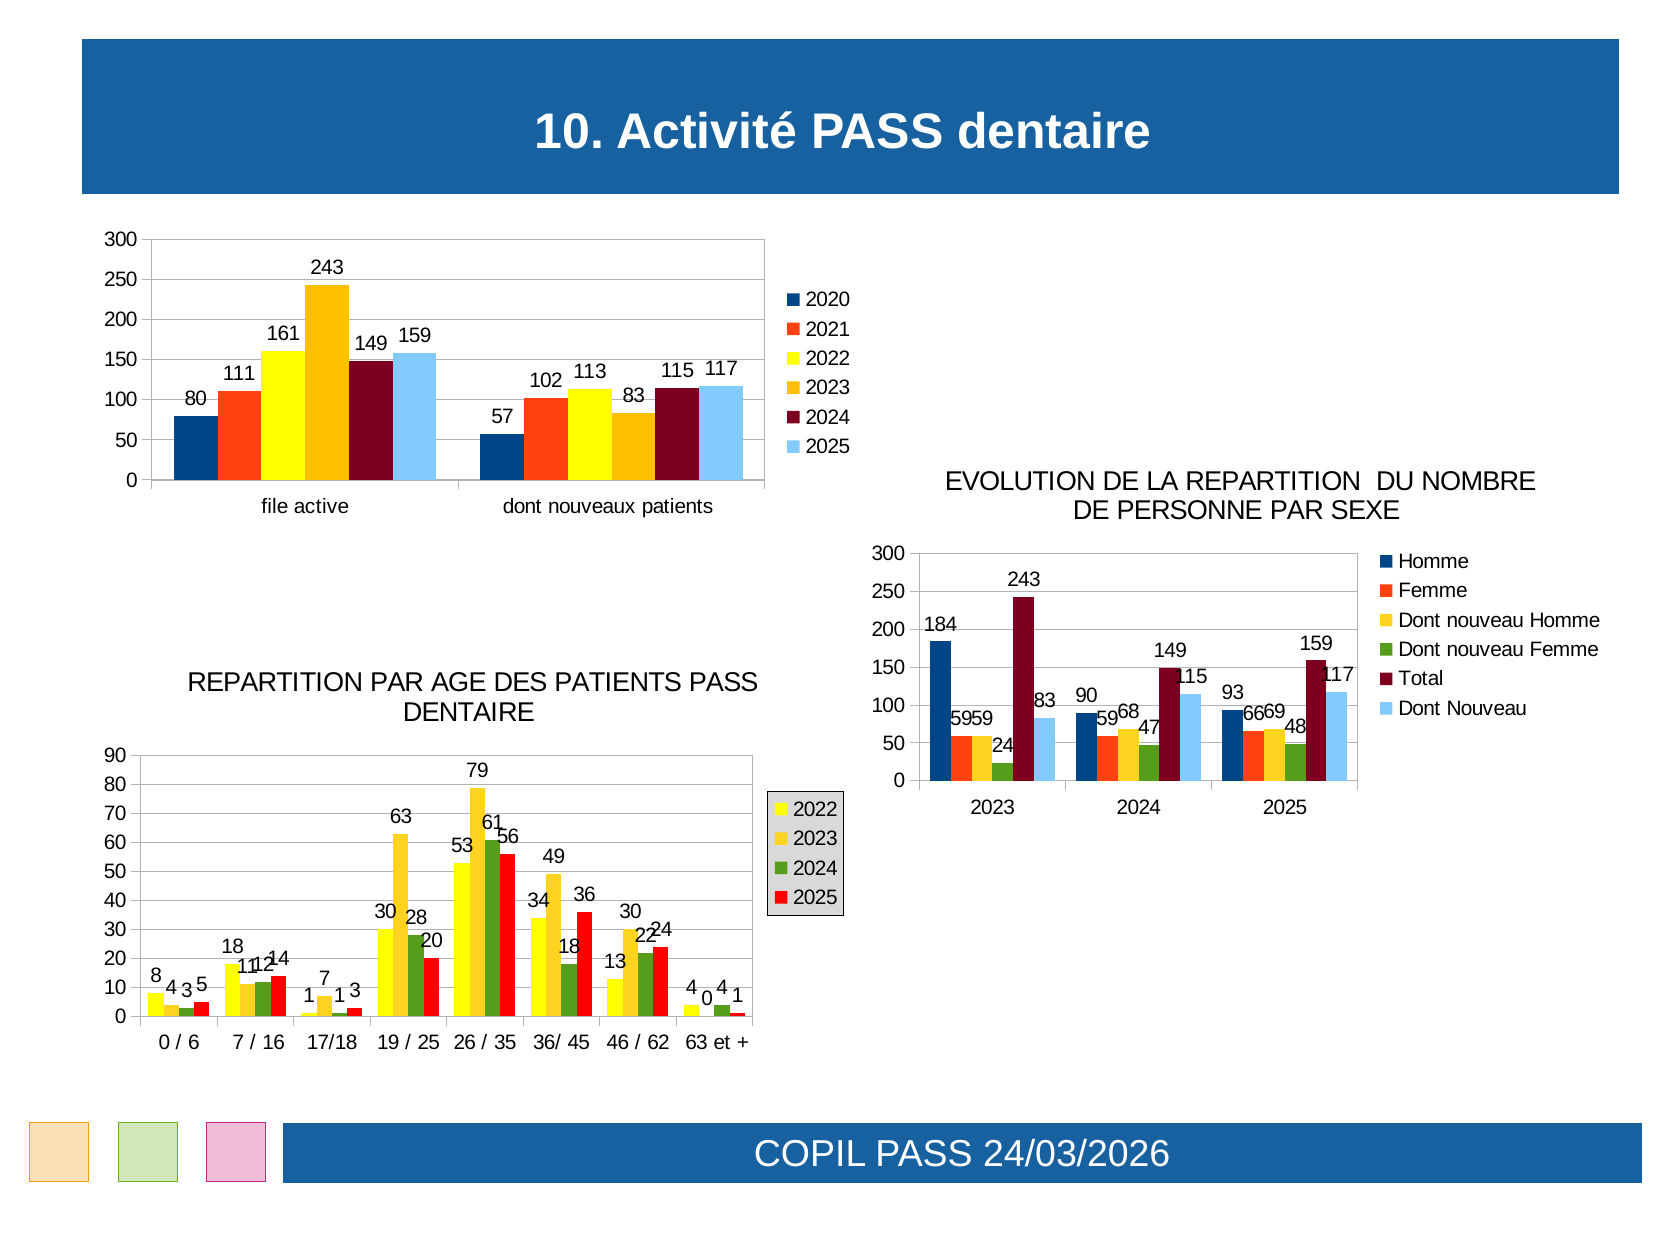

# 10. Activité PASS dentaire
### Chart
| Category | 2020 | 2021 | 2022 | 2023 | 2024 | 2025 |
|---|---|---|---|---|---|---|
| file active | 80.0 | 111.0 | 161.0 | 243.0 | 149.0 | 159.0 |
| dont nouveaux patients | 57.0 | 102.0 | 113.0 | 83.0 | 115.0 | 117.0 |
### Chart: EVOLUTION DE LA REPARTITION DU NOMBRE DE PERSONNE PAR SEXE
| Category | Homme | Femme | Dont nouveau Homme | Dont nouveau Femme | Total | Dont Nouveau |
|---|---|---|---|---|---|---|
| 2023 | 184.0 | 59.0 | 59.0 | 24.0 | 243.0 | 83.0 |
| 2024 | 90.0 | 59.0 | 68.0 | 47.0 | 149.0 | 115.0 |
| 2025 | 93.0 | 66.0 | 69.0 | 48.0 | 159.0 | 117.0 |
### Chart: REPARTITION PAR AGE DES PATIENTS PASS DENTAIRE
| Category | 2022 | 2023 | 2024 | 2025 |
|---|---|---|---|---|
| 0 / 6 | 8.0 | 4.0 | 3.0 | 5.0 |
| 7 / 16 | 18.0 | 11.0 | 12.0 | 14.0 |
| 17/18 | 1.0 | 7.0 | 1.0 | 3.0 |
| 19 / 25 | 30.0 | 63.0 | 28.0 | 20.0 |
| 26 / 35 | 53.0 | 79.0 | 61.0 | 56.0 |
| 36/ 45 | 34.0 | 49.0 | 18.0 | 36.0 |
| 46 / 62 | 13.0 | 30.0 | 22.0 | 24.0 |
| 63 et + | 4.0 | 0.0 | 4.0 | 1.0 |
COPIL PASS 24/03/2026